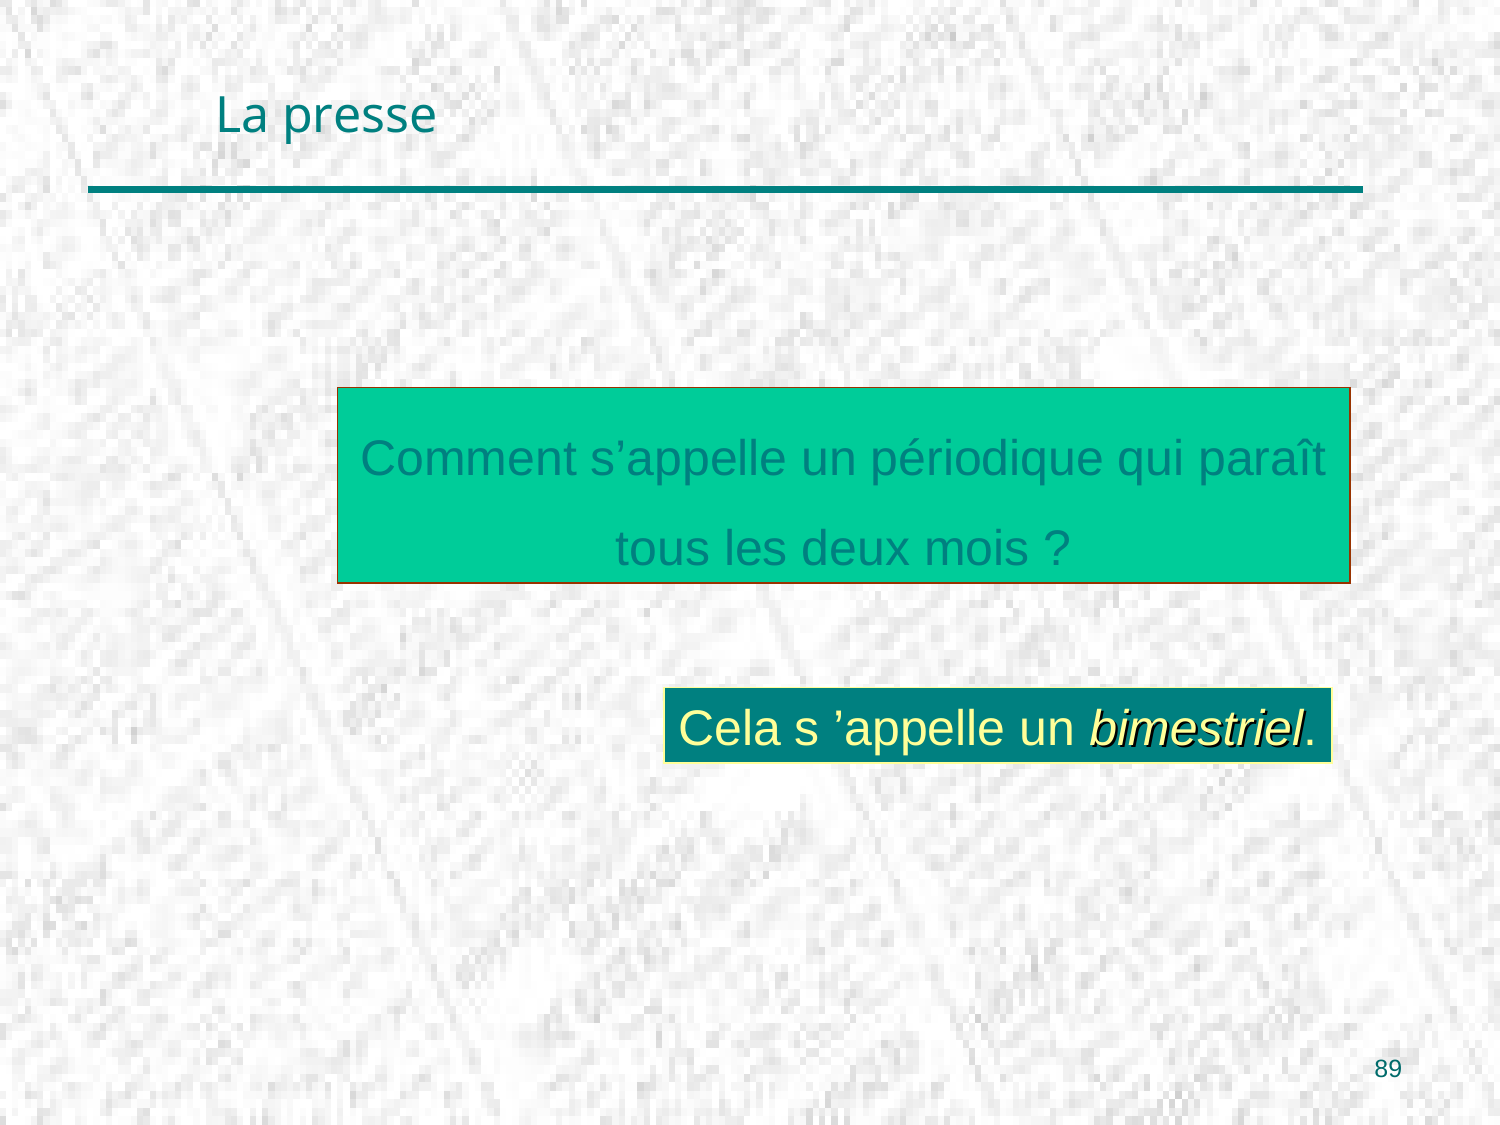

La presse
Comment s’appelle un périodique qui paraît tous les deux mois ?
Cela s ’appelle un bimestriel.
89